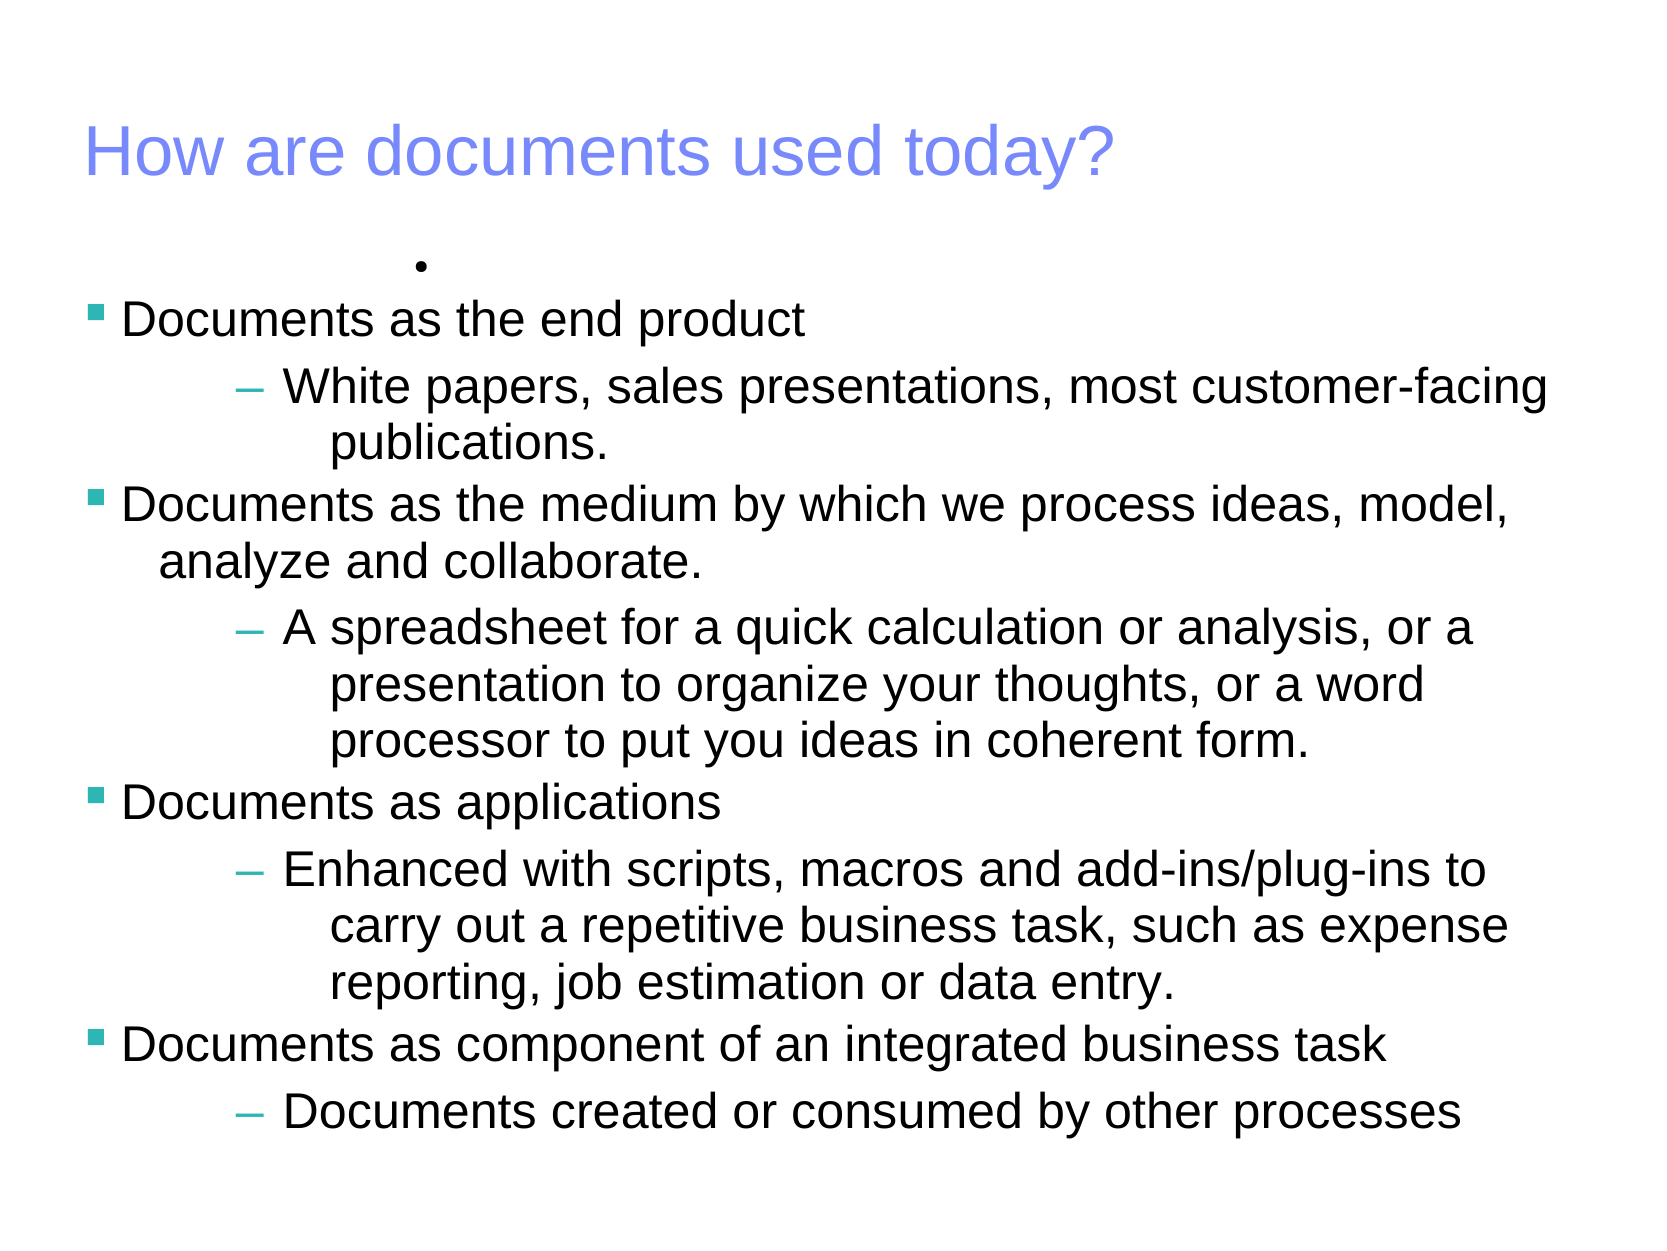

# How are documents used today?
Documents as the end product
White papers, sales presentations, most customer-facing publications.
Documents as the medium by which we process ideas, model, analyze and collaborate.
A spreadsheet for a quick calculation or analysis, or a presentation to organize your thoughts, or a word processor to put you ideas in coherent form.
Documents as applications
Enhanced with scripts, macros and add-ins/plug-ins to carry out a repetitive business task, such as expense reporting, job estimation or data entry.
Documents as component of an integrated business task
Documents created or consumed by other processes
11
What is ODF-Next?